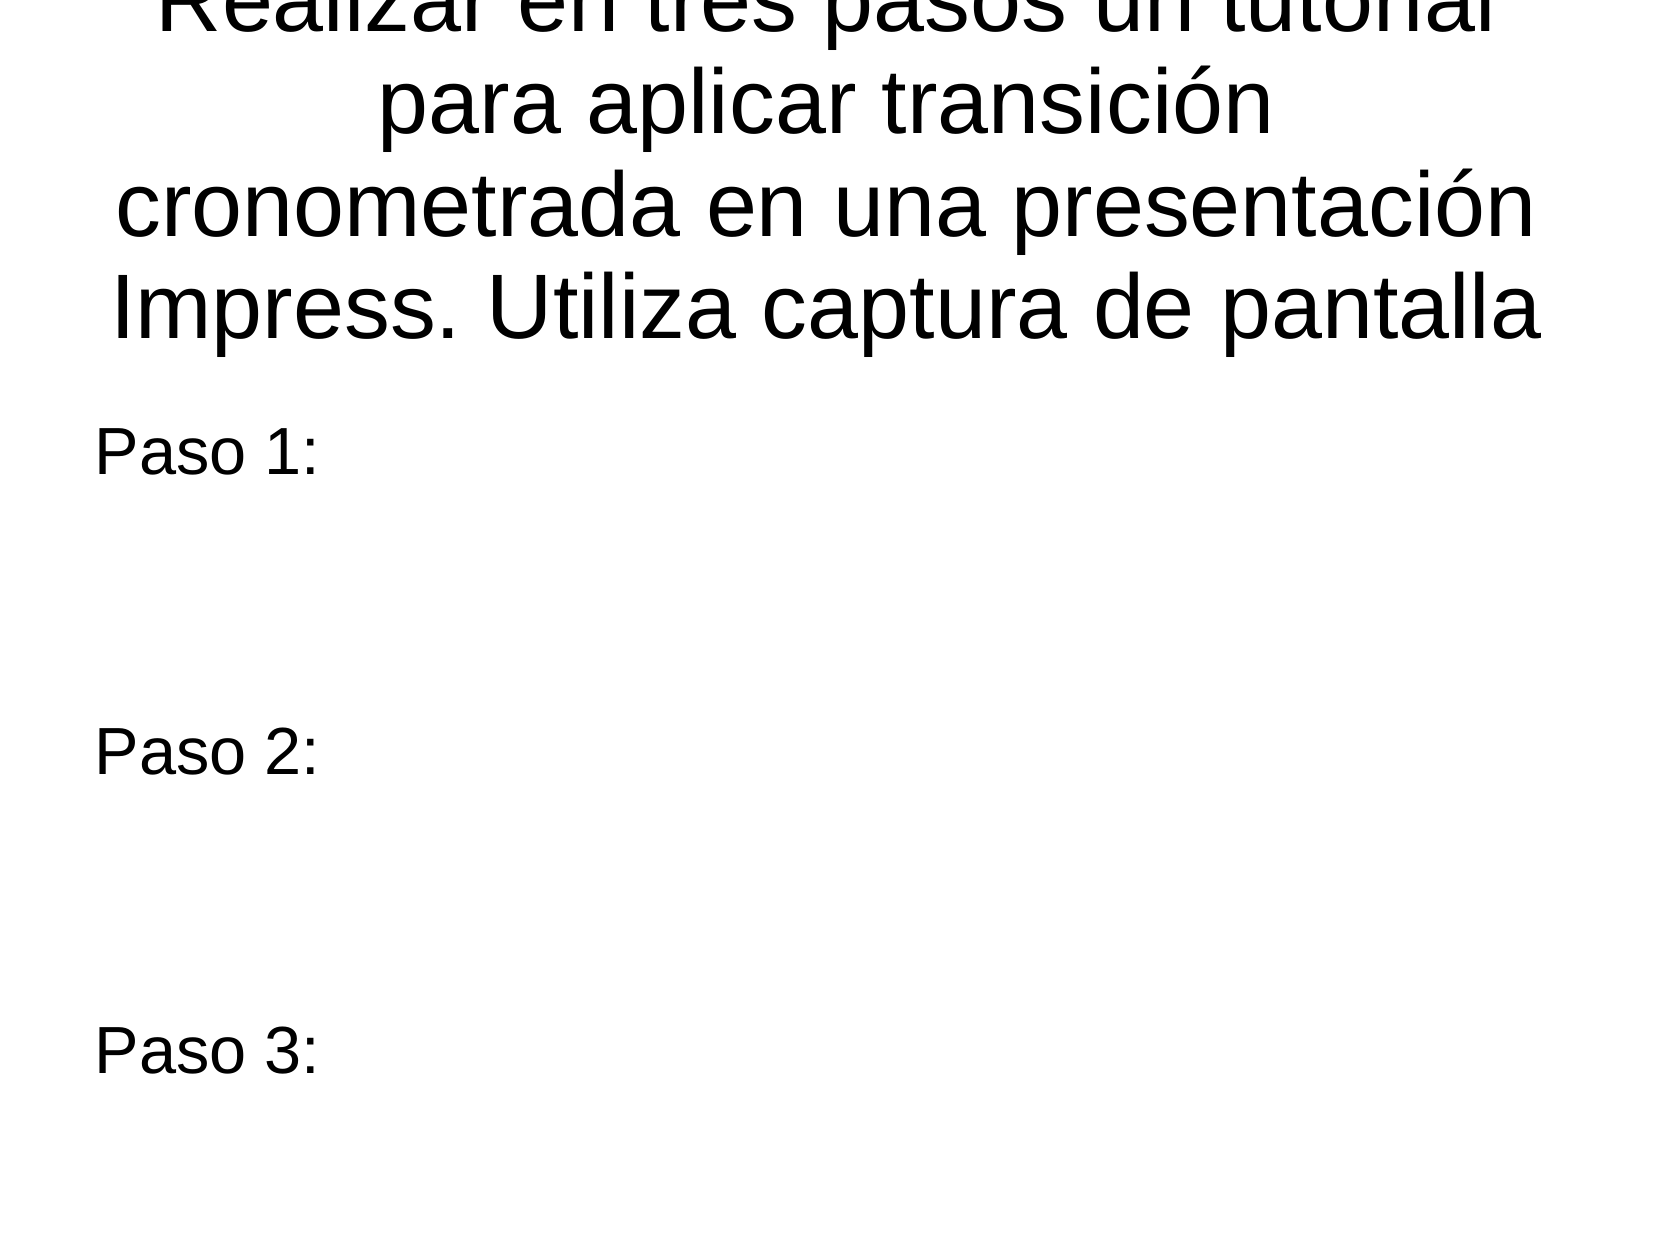

# Realizar en tres pasos un tutorial para aplicar transición cronometrada en una presentación Impress. Utiliza captura de pantalla
Paso 1:
Paso 2:
Paso 3: